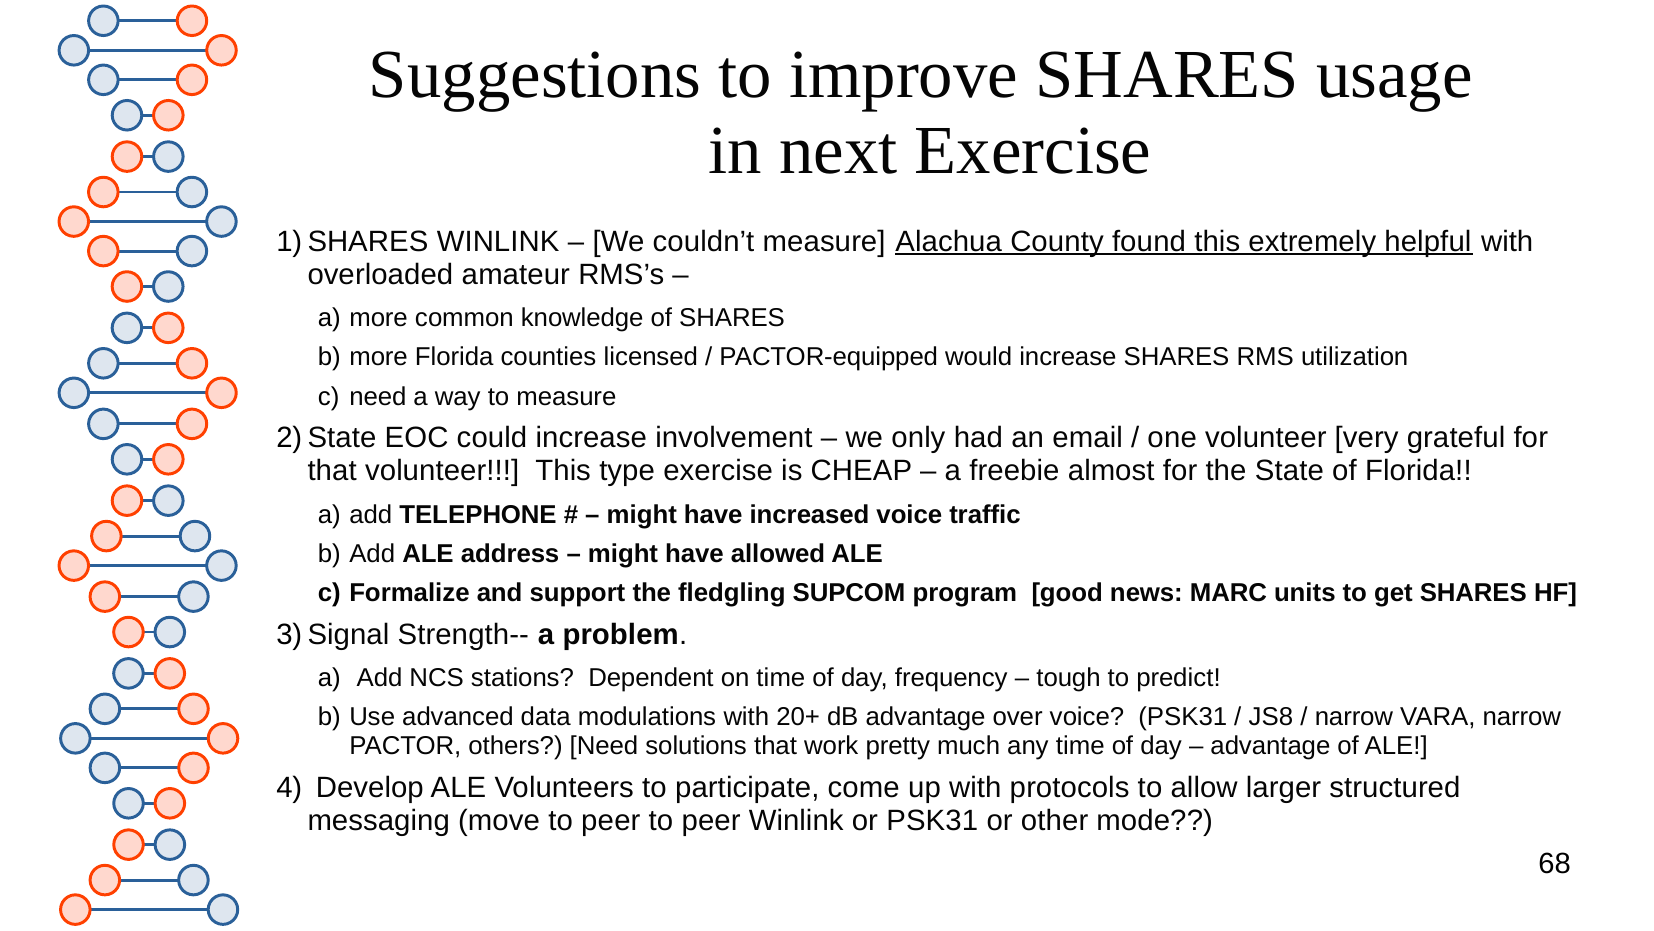

# Suggestions to improve SHARES usage in next Exercise
SHARES WINLINK – [We couldn’t measure] Alachua County found this extremely helpful with overloaded amateur RMS’s –
more common knowledge of SHARES
more Florida counties licensed / PACTOR-equipped would increase SHARES RMS utilization
need a way to measure
State EOC could increase involvement – we only had an email / one volunteer [very grateful for that volunteer!!!] This type exercise is CHEAP – a freebie almost for the State of Florida!!
add TELEPHONE # – might have increased voice traffic
Add ALE address – might have allowed ALE
Formalize and support the fledgling SUPCOM program [good news: MARC units to get SHARES HF]
Signal Strength-- a problem.
 Add NCS stations? Dependent on time of day, frequency – tough to predict!
Use advanced data modulations with 20+ dB advantage over voice? (PSK31 / JS8 / narrow VARA, narrow PACTOR, others?) [Need solutions that work pretty much any time of day – advantage of ALE!]
 Develop ALE Volunteers to participate, come up with protocols to allow larger structured messaging (move to peer to peer Winlink or PSK31 or other mode??)
68